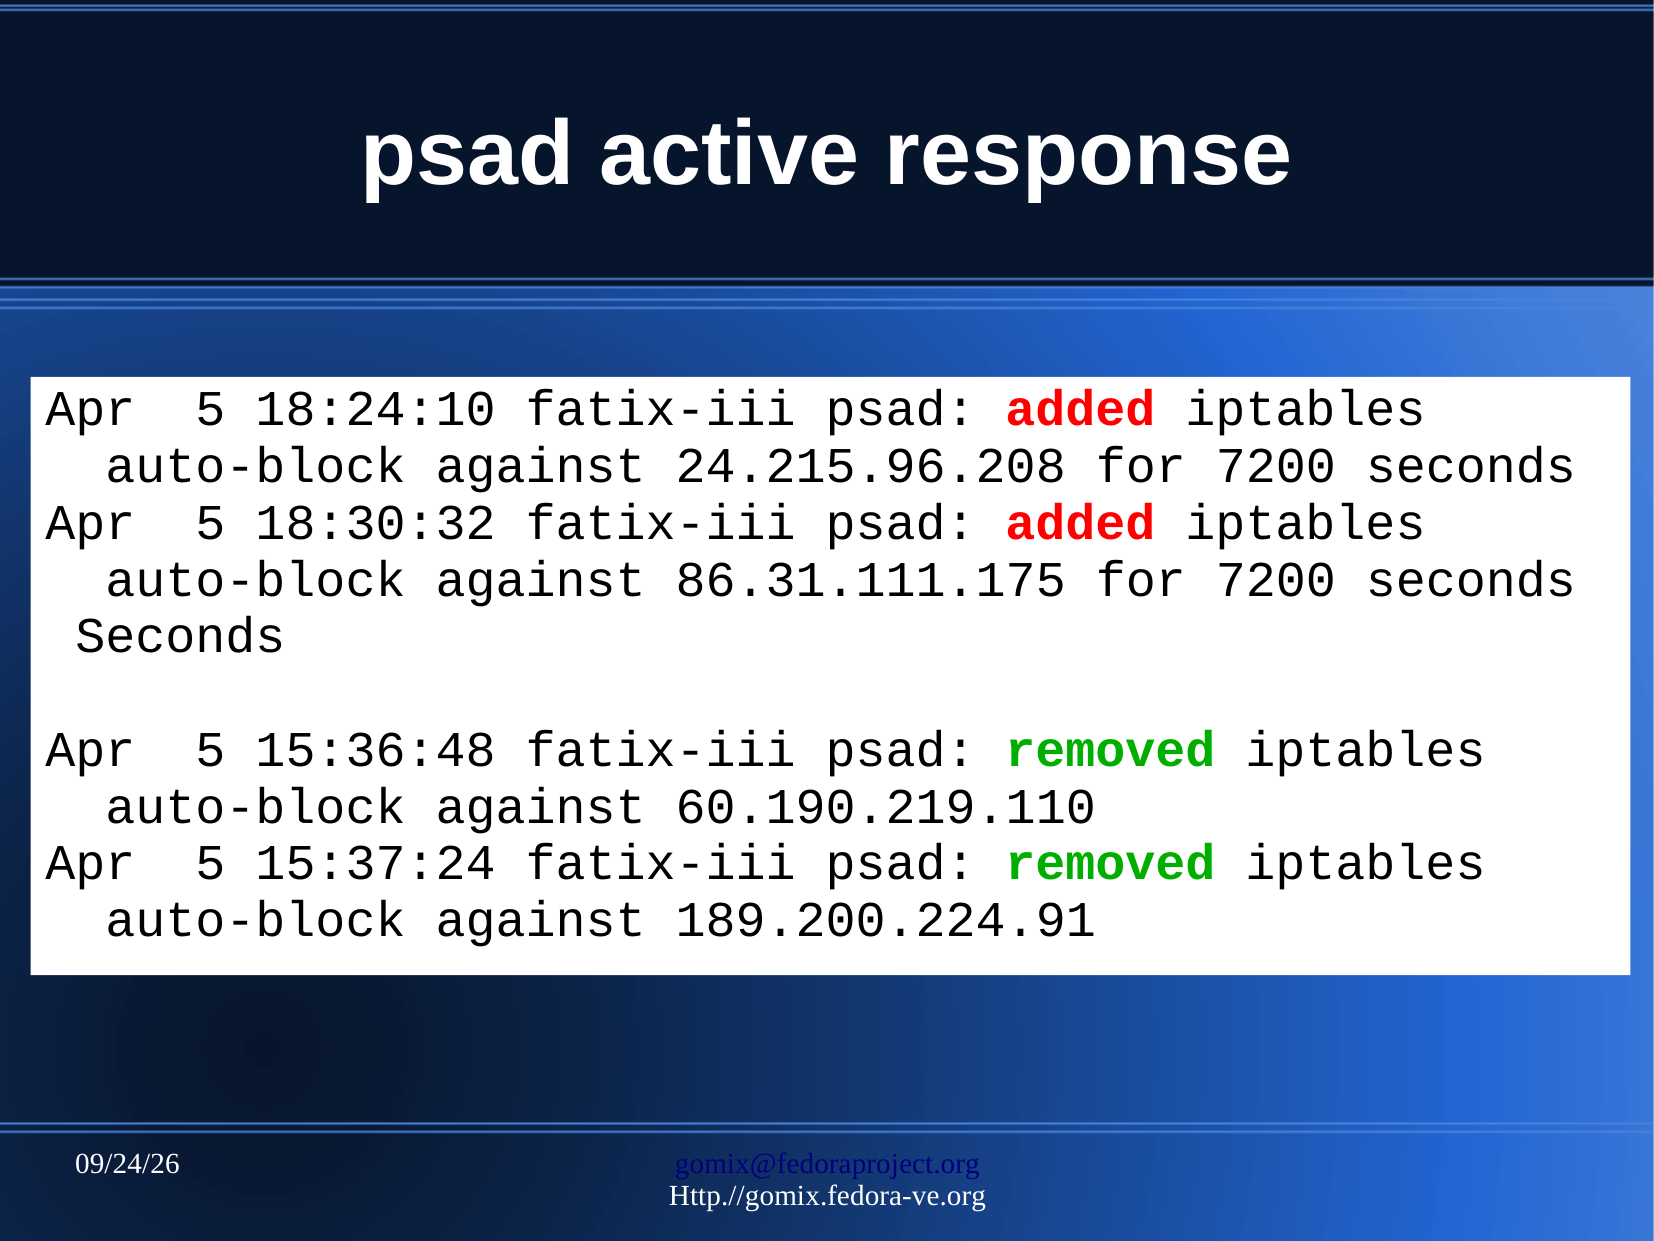

# psad active response
Apr 5 18:24:10 fatix-iii psad: added iptables
 auto-block against 24.215.96.208 for 7200 seconds
Apr 5 18:30:32 fatix-iii psad: added iptables
 auto-block against 86.31.111.175 for 7200 seconds
 Seconds
Apr 5 15:36:48 fatix-iii psad: removed iptables
 auto-block against 60.190.219.110
Apr 5 15:37:24 fatix-iii psad: removed iptables
 auto-block against 189.200.224.91